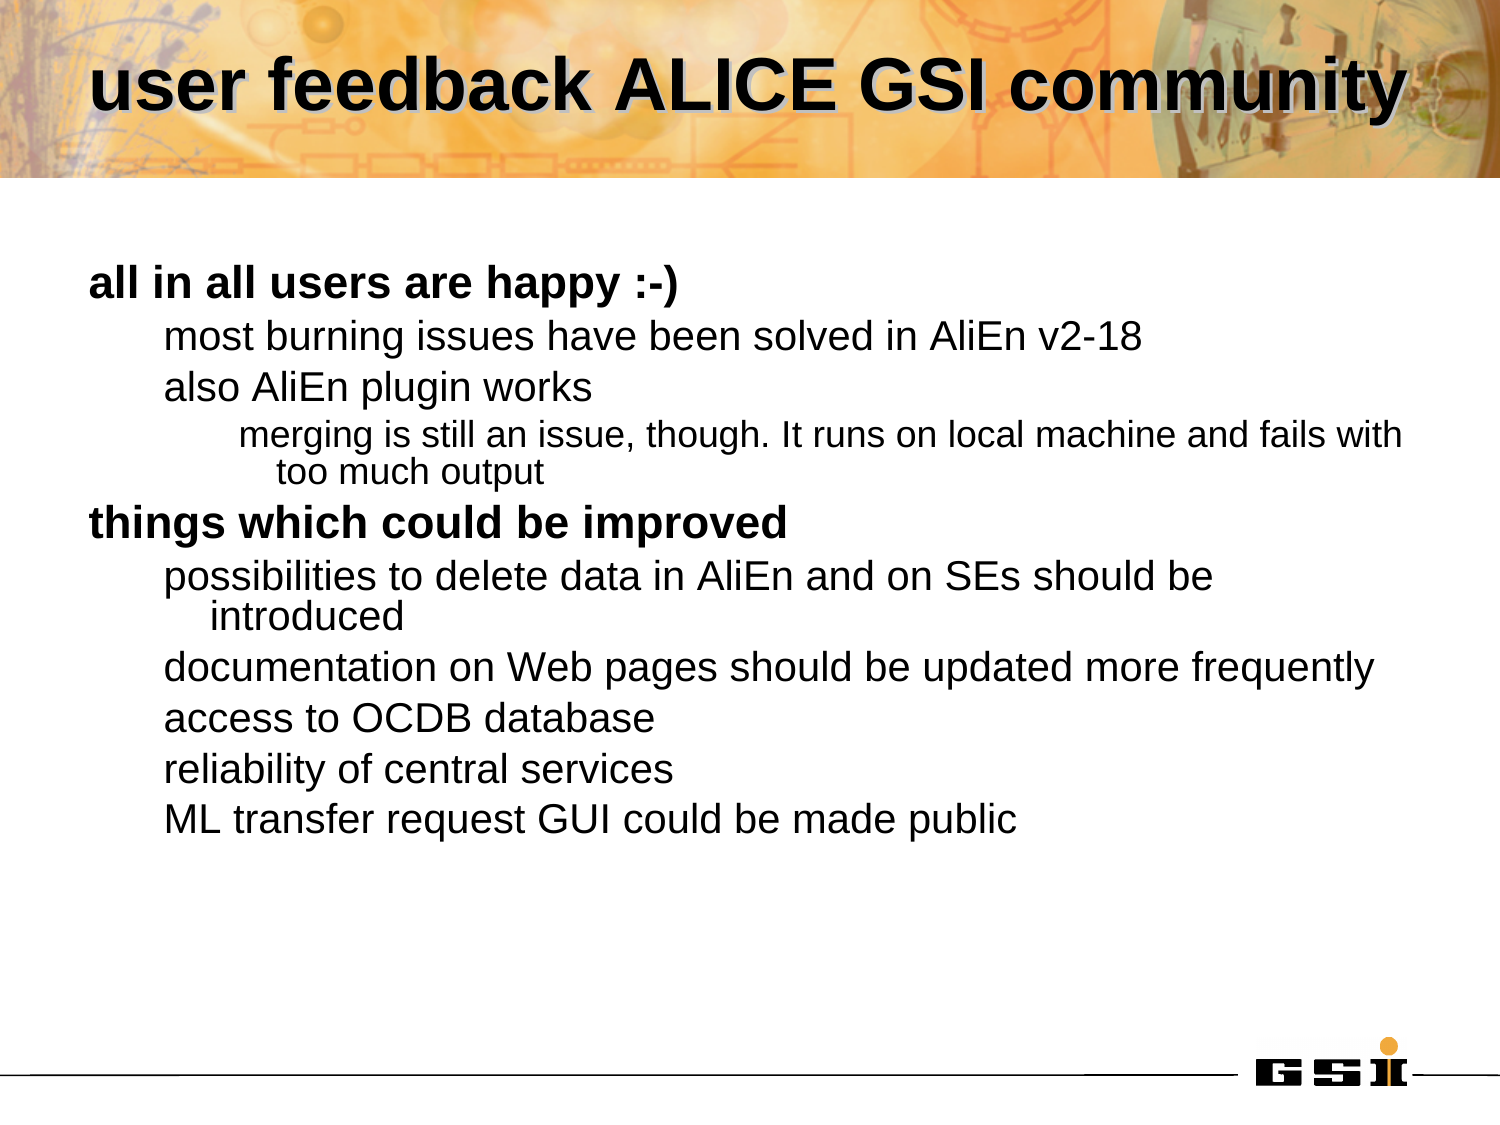

# user feedback ALICE GSI community
all in all users are happy :-)
most burning issues have been solved in AliEn v2-18
also AliEn plugin works
merging is still an issue, though. It runs on local machine and fails with too much output
things which could be improved
possibilities to delete data in AliEn and on SEs should be introduced
documentation on Web pages should be updated more frequently
access to OCDB database
reliability of central services
ML transfer request GUI could be made public